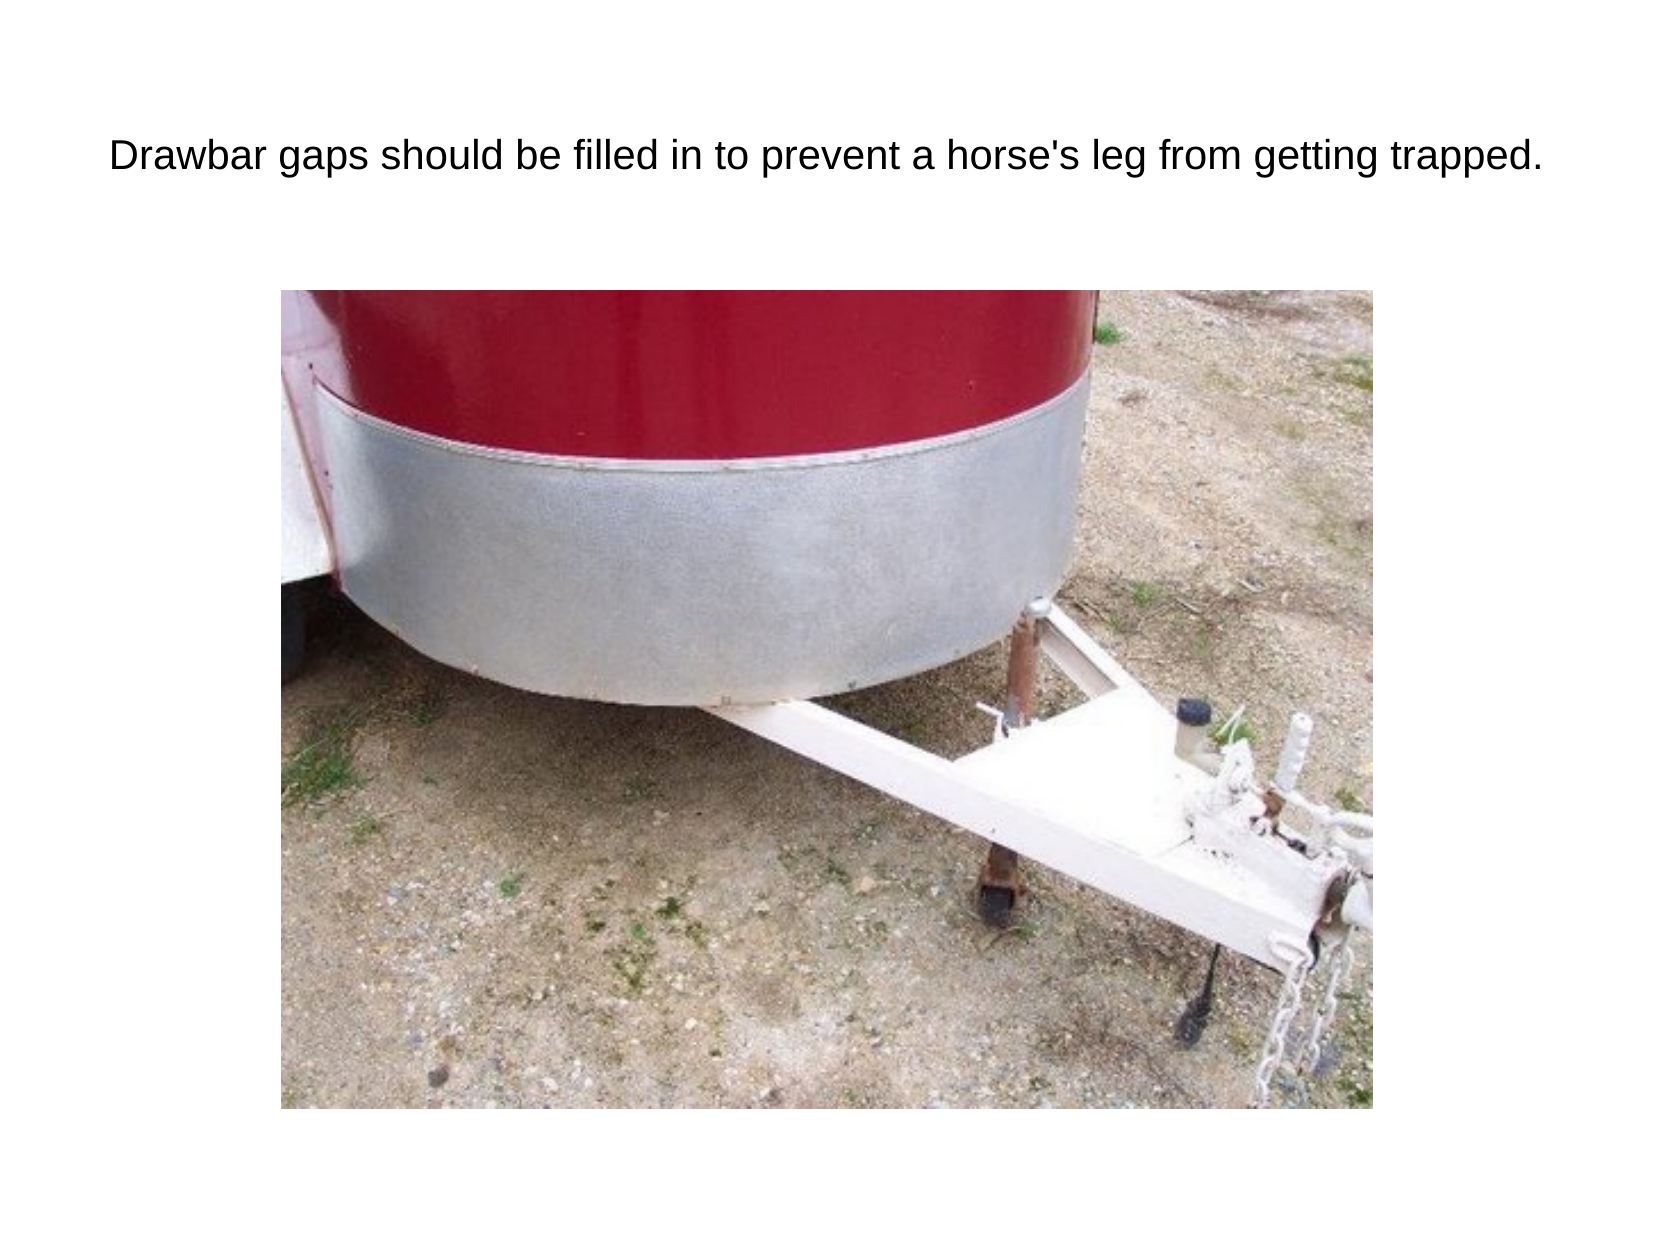

# Drawbar gaps should be filled in to prevent a horse's leg from getting trapped.